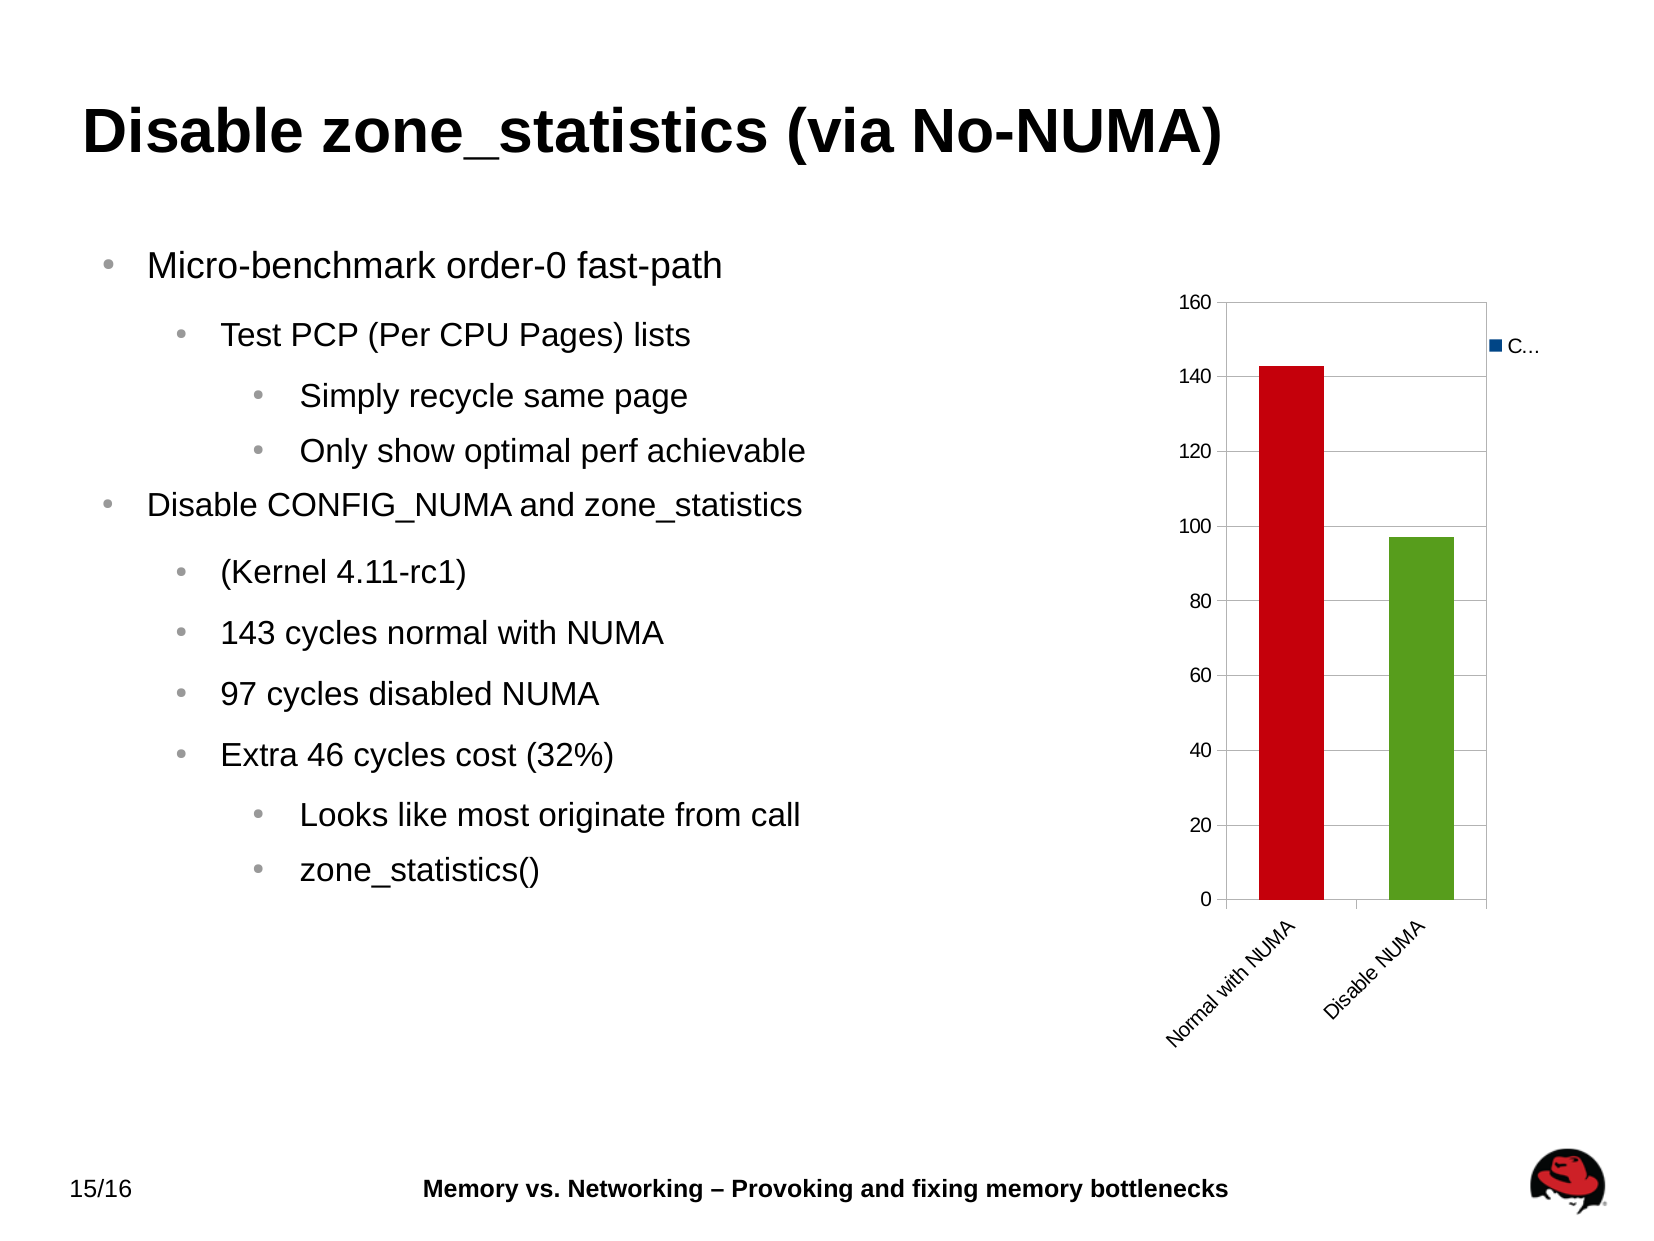

# Disable zone_statistics (via No-NUMA)
Micro-benchmark order-0 fast-path
Test PCP (Per CPU Pages) lists
Simply recycle same page
Only show optimal perf achievable
Disable CONFIG_NUMA and zone_statistics
(Kernel 4.11-rc1)
143 cycles normal with NUMA
97 cycles disabled NUMA
Extra 46 cycles cost (32%)
Looks like most originate from call
zone_statistics()
### Chart
| Category | Cycles |
|---|---|
| Normal with NUMA | 143.0 |
| Disable NUMA | 97.0 |